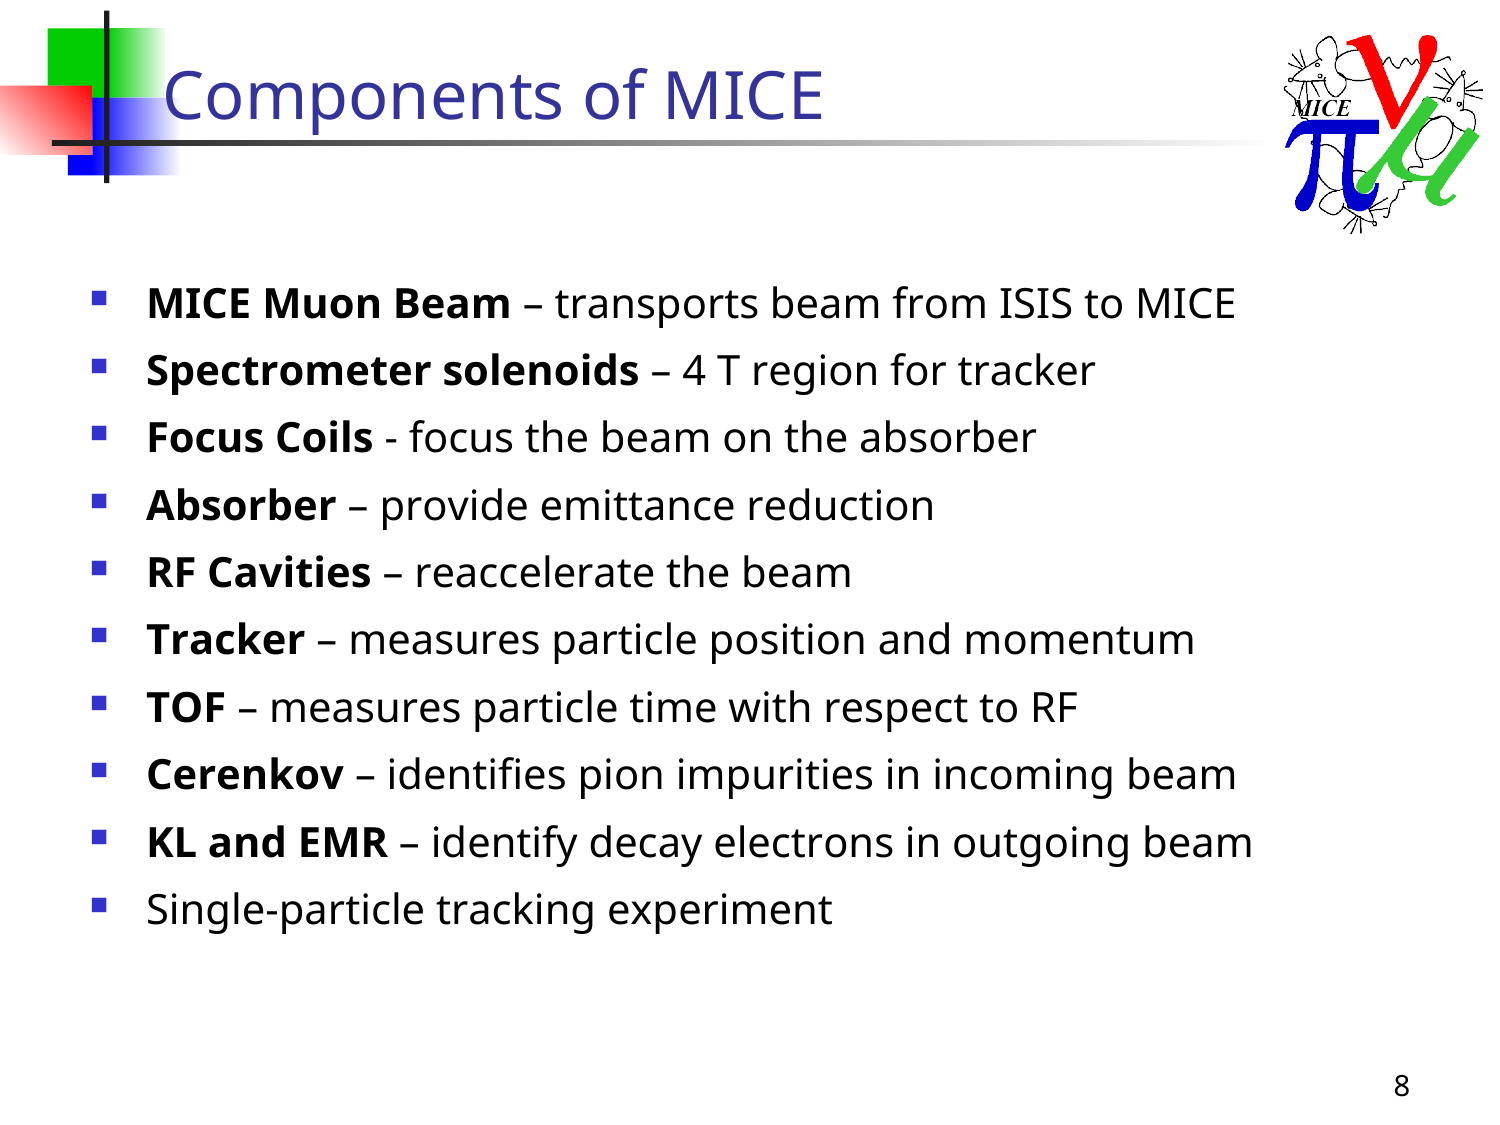

# Components of MICE
MICE Muon Beam – transports beam from ISIS to MICE
Spectrometer solenoids – 4 T region for tracker
Focus Coils - focus the beam on the absorber
Absorber – provide emittance reduction
RF Cavities – reaccelerate the beam
Tracker – measures particle position and momentum
TOF – measures particle time with respect to RF
Cerenkov – identifies pion impurities in incoming beam
KL and EMR – identify decay electrons in outgoing beam
Single-particle tracking experiment
8